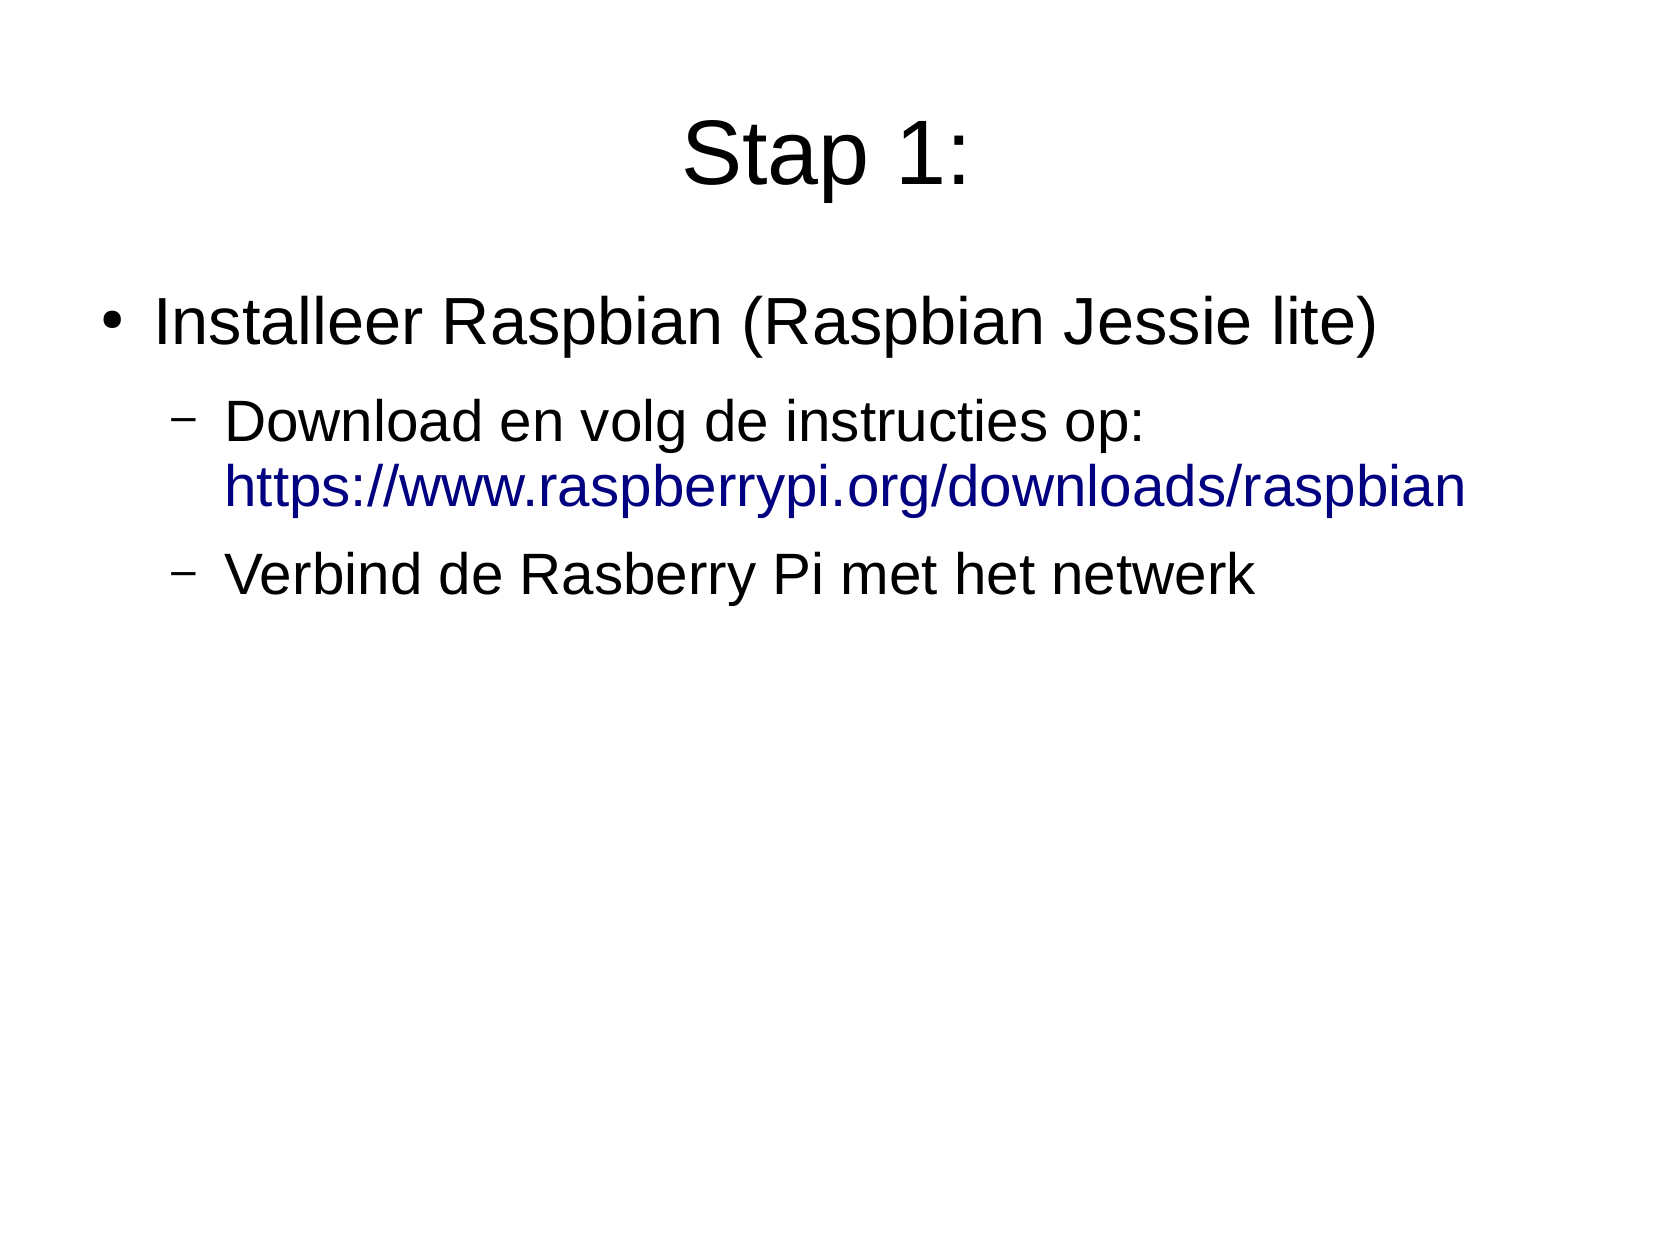

# Stap 1:
Installeer Raspbian (Raspbian Jessie lite)
Download en volg de instructies op:https://www.raspberrypi.org/downloads/raspbian
Verbind de Rasberry Pi met het netwerk